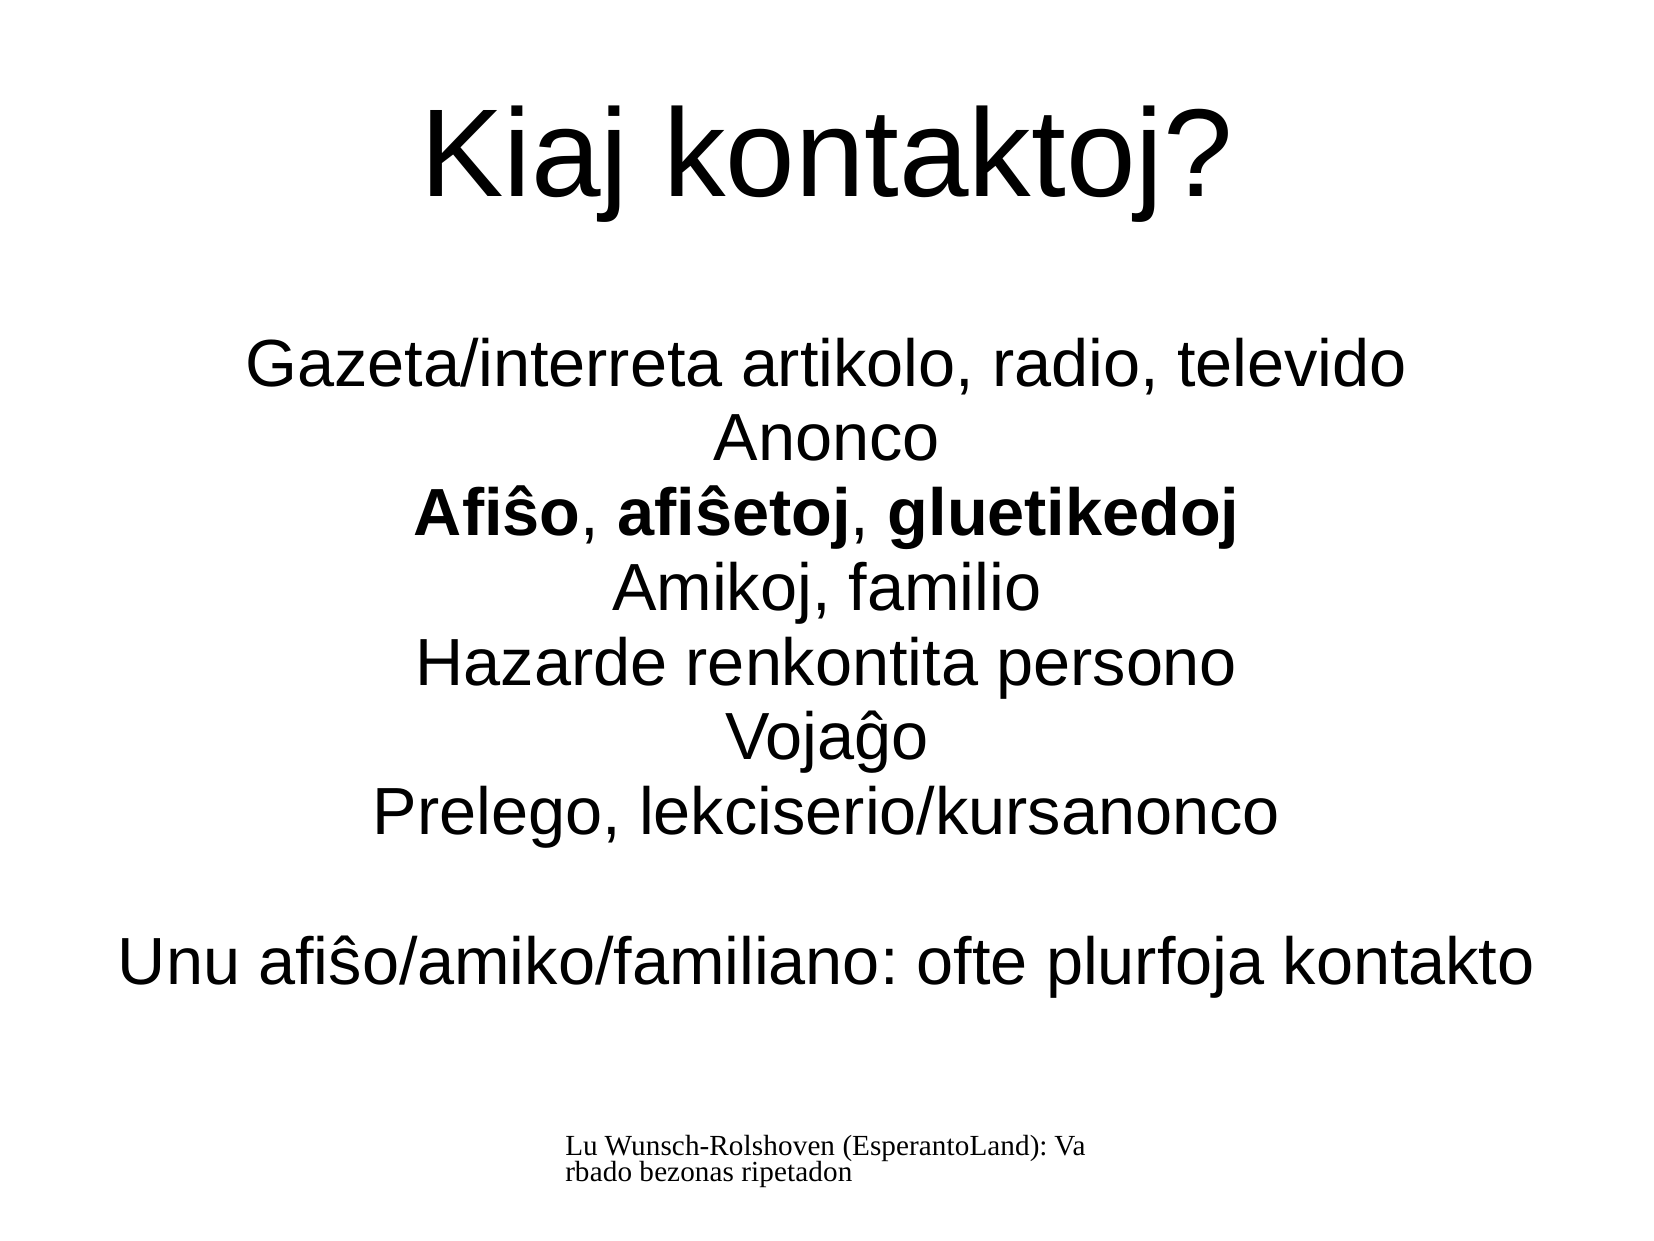

# Kiaj kontaktoj?
Gazeta/interreta artikolo, radio, televido
Anonco
Afiŝo, afiŝetoj, gluetikedoj
Amikoj, familio
Hazarde renkontita persono
Vojaĝo
Prelego, lekciserio/kursanonco
Unu afiŝo/amiko/familiano: ofte plurfoja kontakto
Lu Wunsch-Rolshoven (EsperantoLand): Varbado bezonas ripetadon